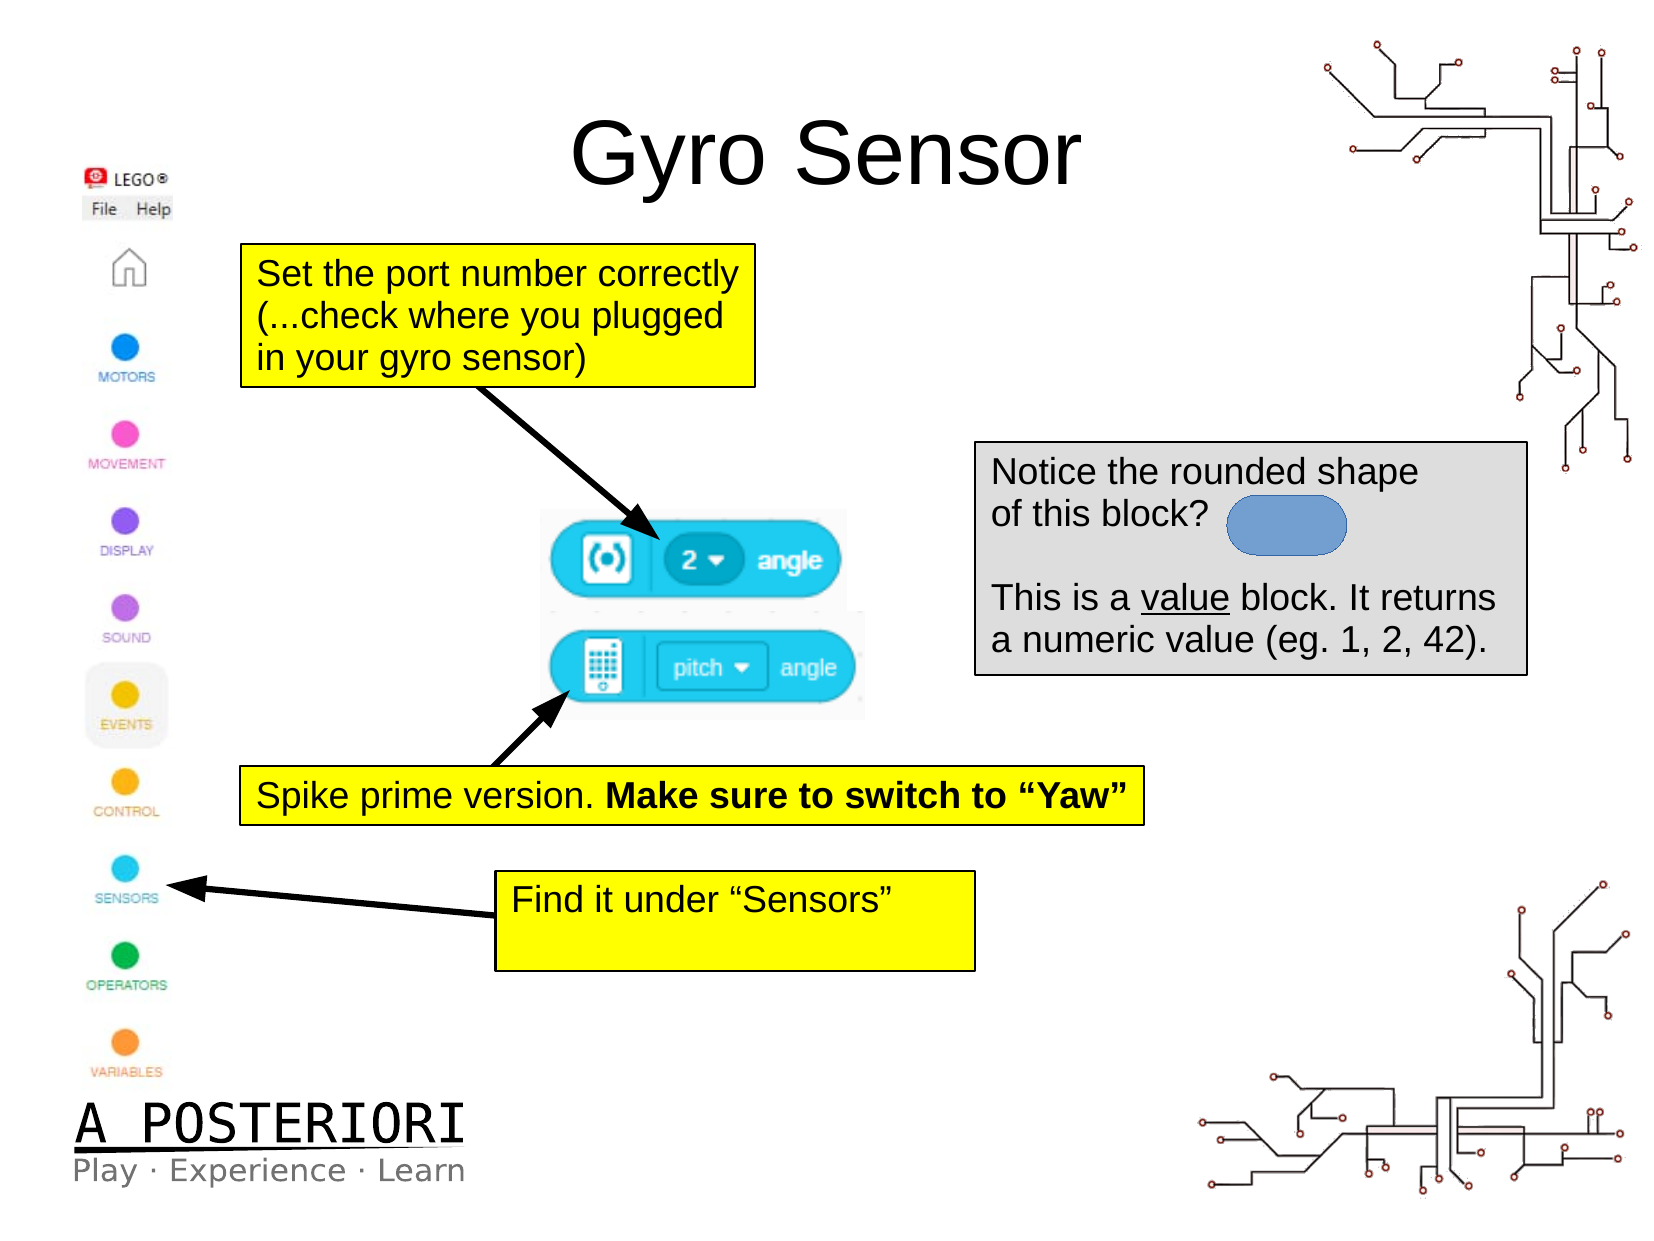

# Gyro Sensor
Set the port number correctly
(...check where you plugged
in your gyro sensor)
Notice the rounded shape
of this block?
This is a value block. It returns
a numeric value (eg. 1, 2, 42).
Spike prime version. Make sure to switch to “Yaw”
Find it under “Sensors”